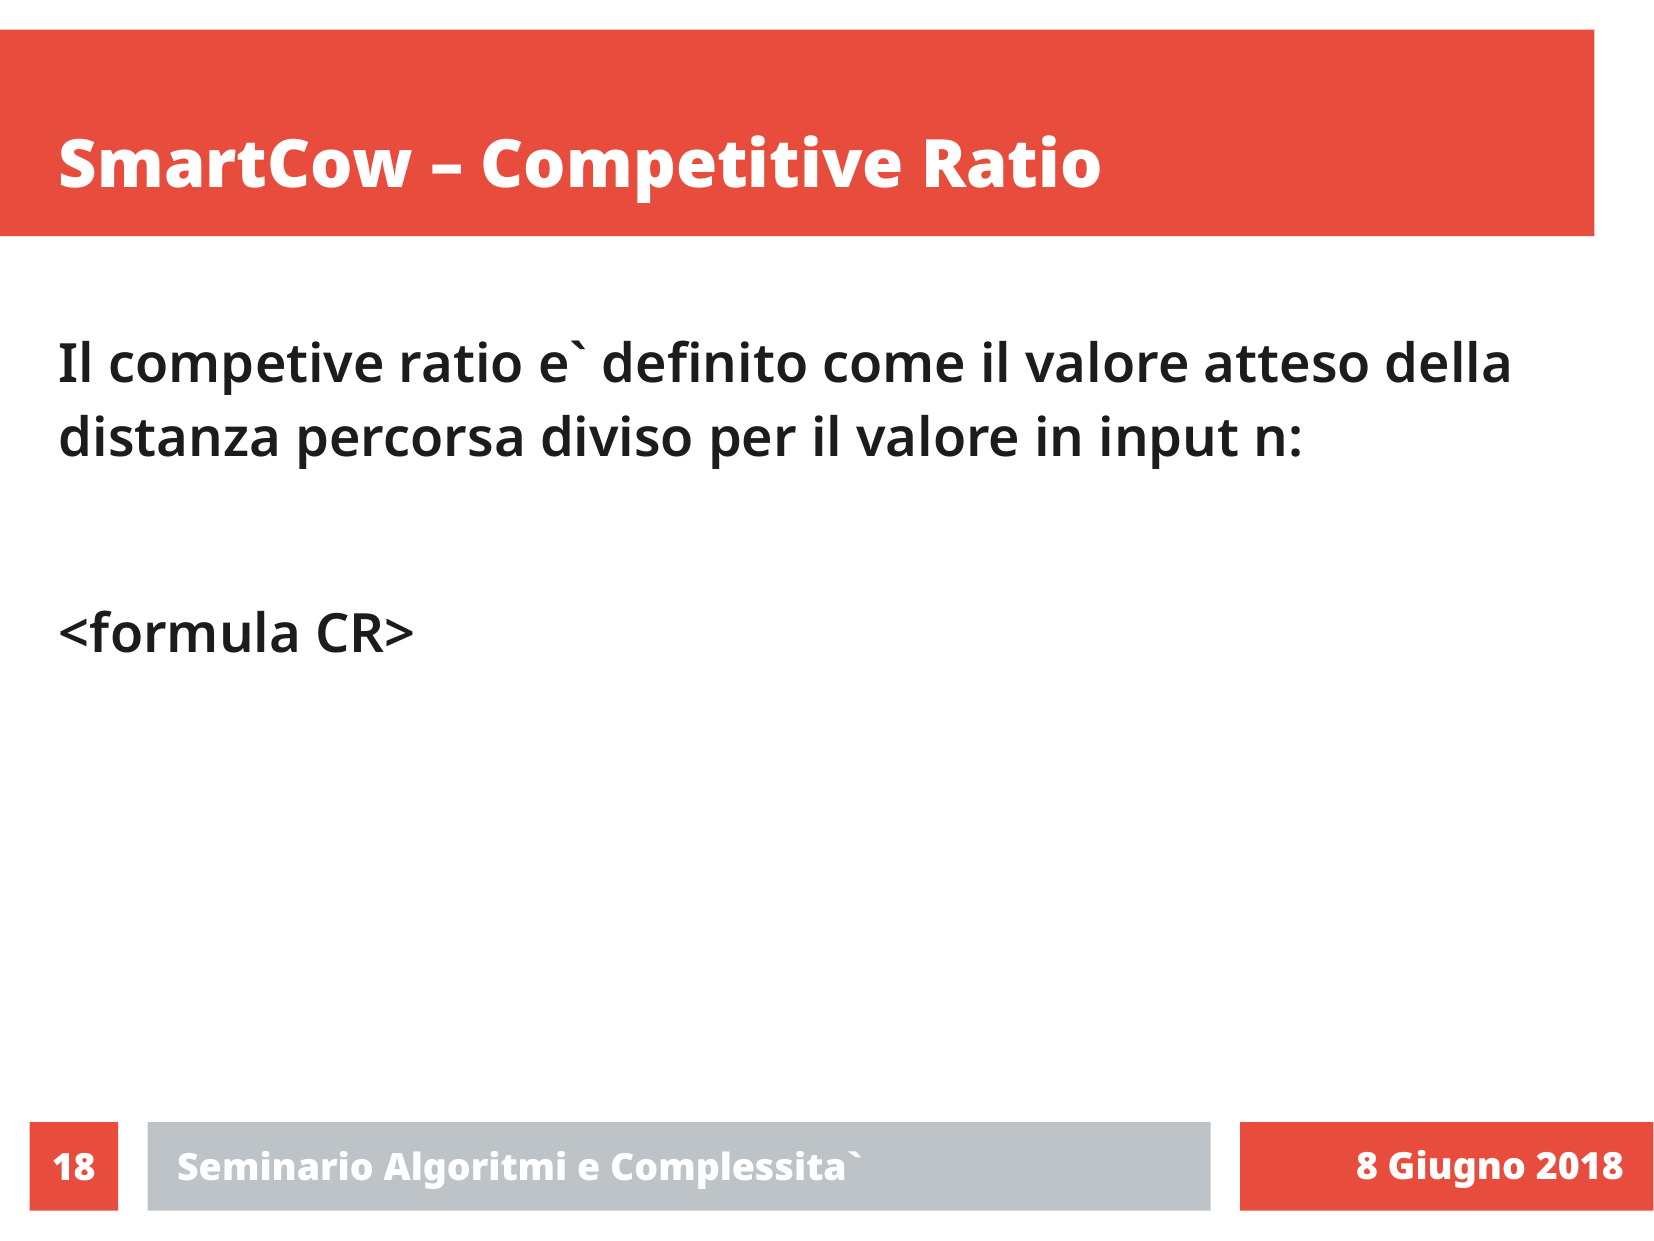

# SmartCow – Competitive Ratio
Il competive ratio e` definito come il valore atteso della distanza percorsa diviso per il valore in input n:
<formula CR>
18
8 Giugno 2018